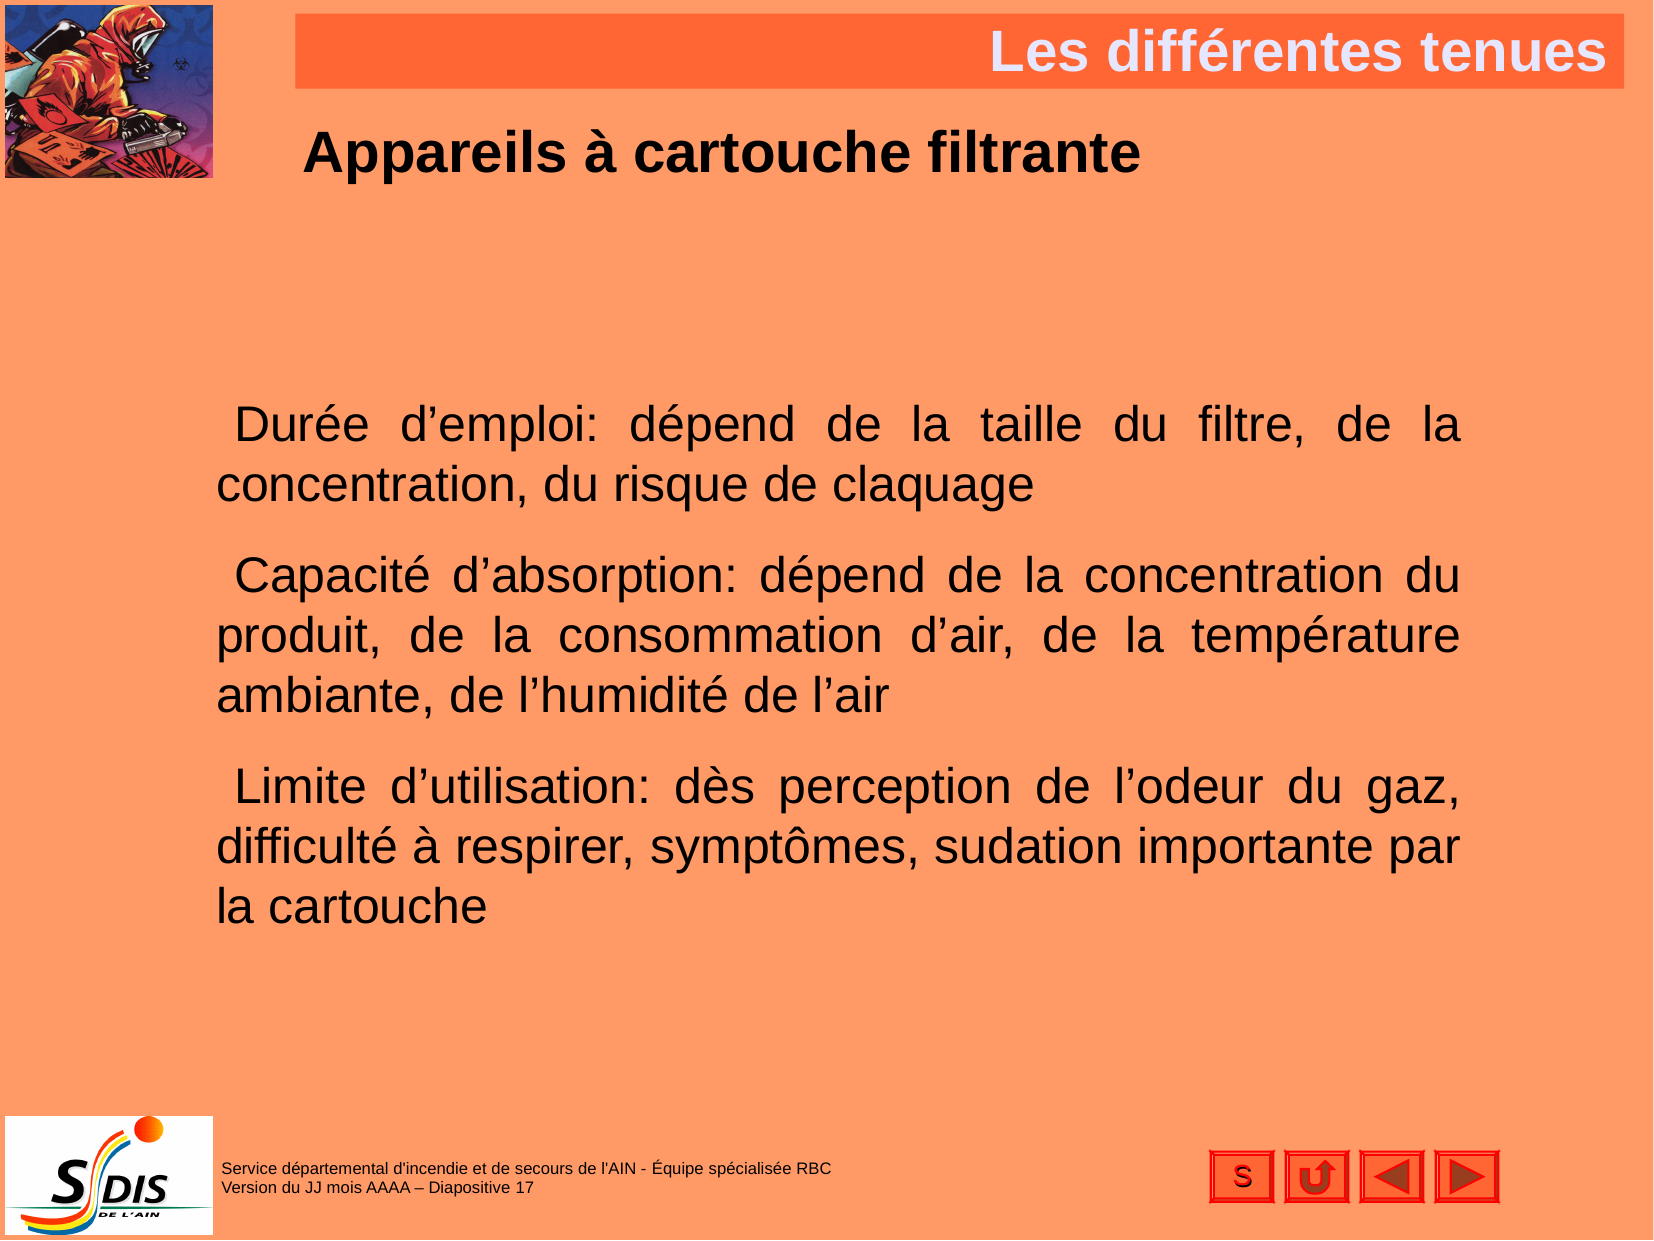

Les différentes tenues
Appareils à cartouche filtrante
Durée d’emploi: dépend de la taille du filtre, de la concentration, du risque de claquage
Capacité d’absorption: dépend de la concentration du produit, de la consommation d’air, de la température ambiante, de l’humidité de l’air
Limite d’utilisation: dès perception de l’odeur du gaz, difficulté à respirer, symptômes, sudation importante par la cartouche